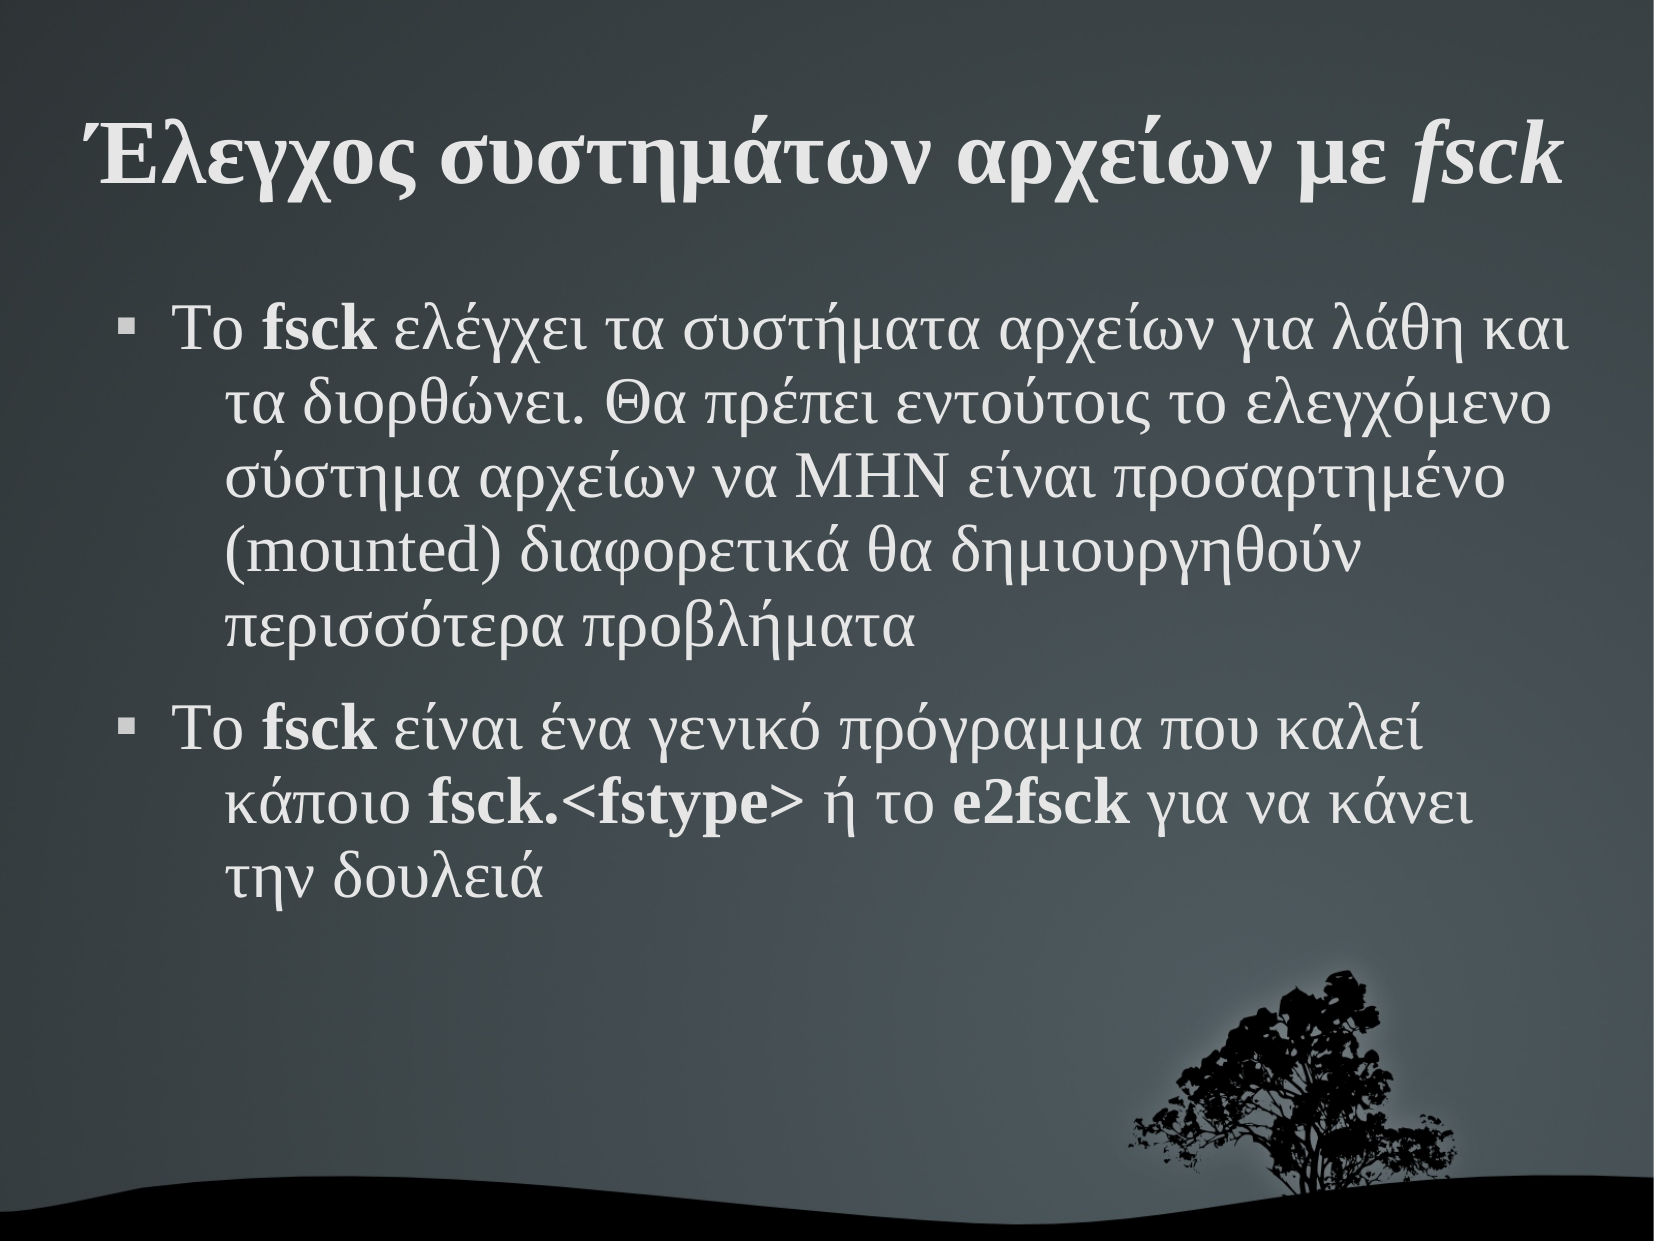

# Έλεγχος συστημάτων αρχείων με fsck
Το fsck ελέγχει τα συστήματα αρχείων για λάθη και τα διορθώνει. Θα πρέπει εντούτοις το ελεγχόμενο σύστημα αρχείων να ΜΗΝ είναι προσαρτημένο (mounted) διαφορετικά θα δημιουργηθούν περισσότερα προβλήματα
To fsck είναι ένα γενικό πρόγραμμα που καλεί κάποιο fsck.<fstype> ή το e2fsck για να κάνει την δουλειά